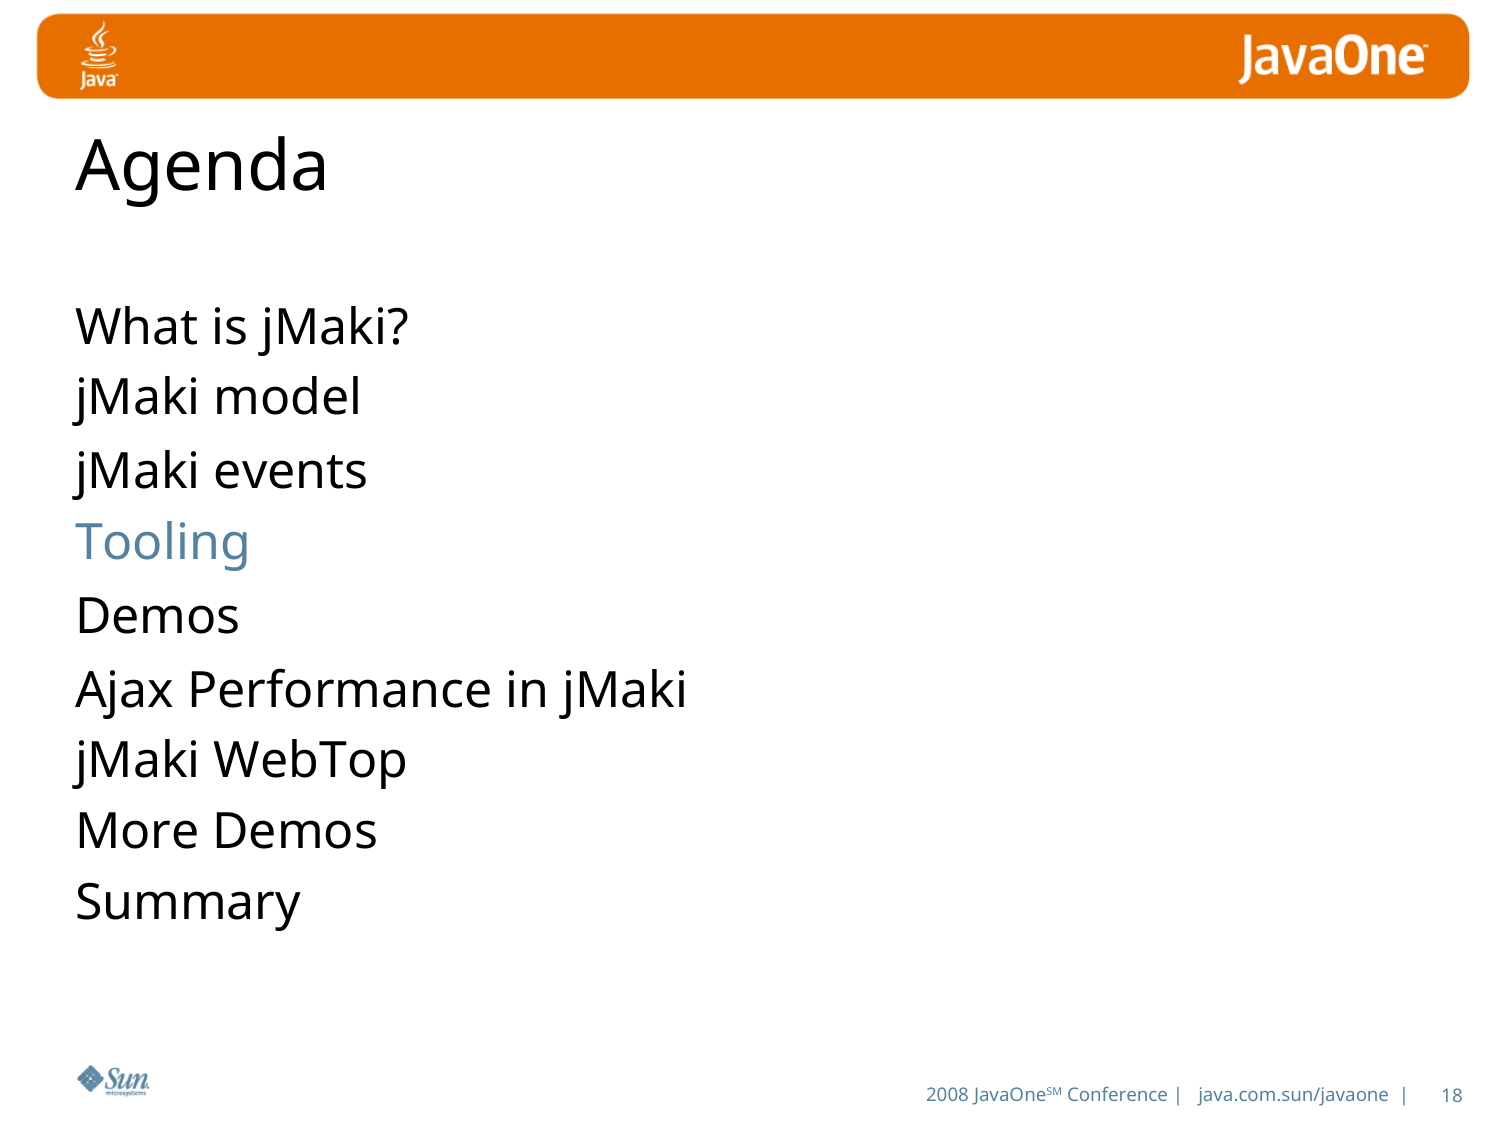

# Agenda
What is jMaki?
jMaki model
jMaki events
Tooling
Demos
Ajax Performance in jMaki
jMaki WebTop
More Demos
Summary